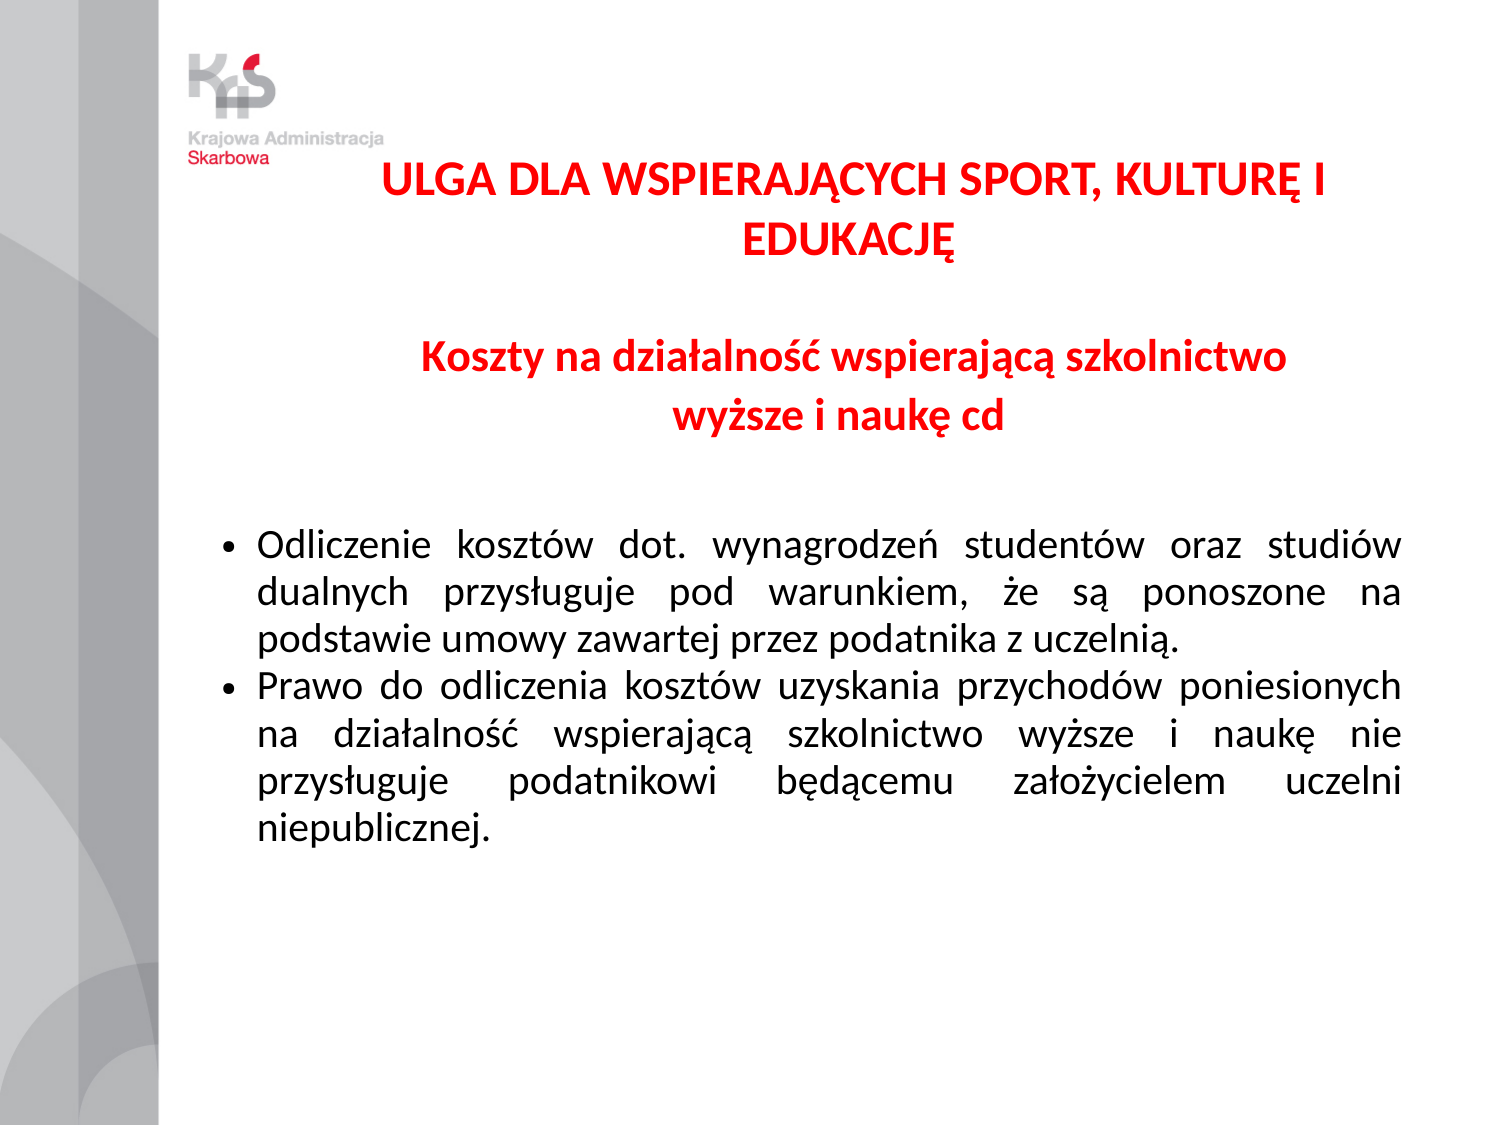

# Ulga dla wspierających sport, kulturę i edukację Koszty na działalność wspierającą szkolnictwo wyższe i naukę cd
Odliczenie kosztów dot. wynagrodzeń studentów oraz studiów dualnych przysługuje pod warunkiem, że są ponoszone na podstawie umowy zawartej przez podatnika z uczelnią.
Prawo do odliczenia kosztów uzyskania przychodów poniesionych na działalność wspierającą szkolnictwo wyższe i naukę nie przysługuje podatnikowi będącemu założycielem uczelni niepublicznej.